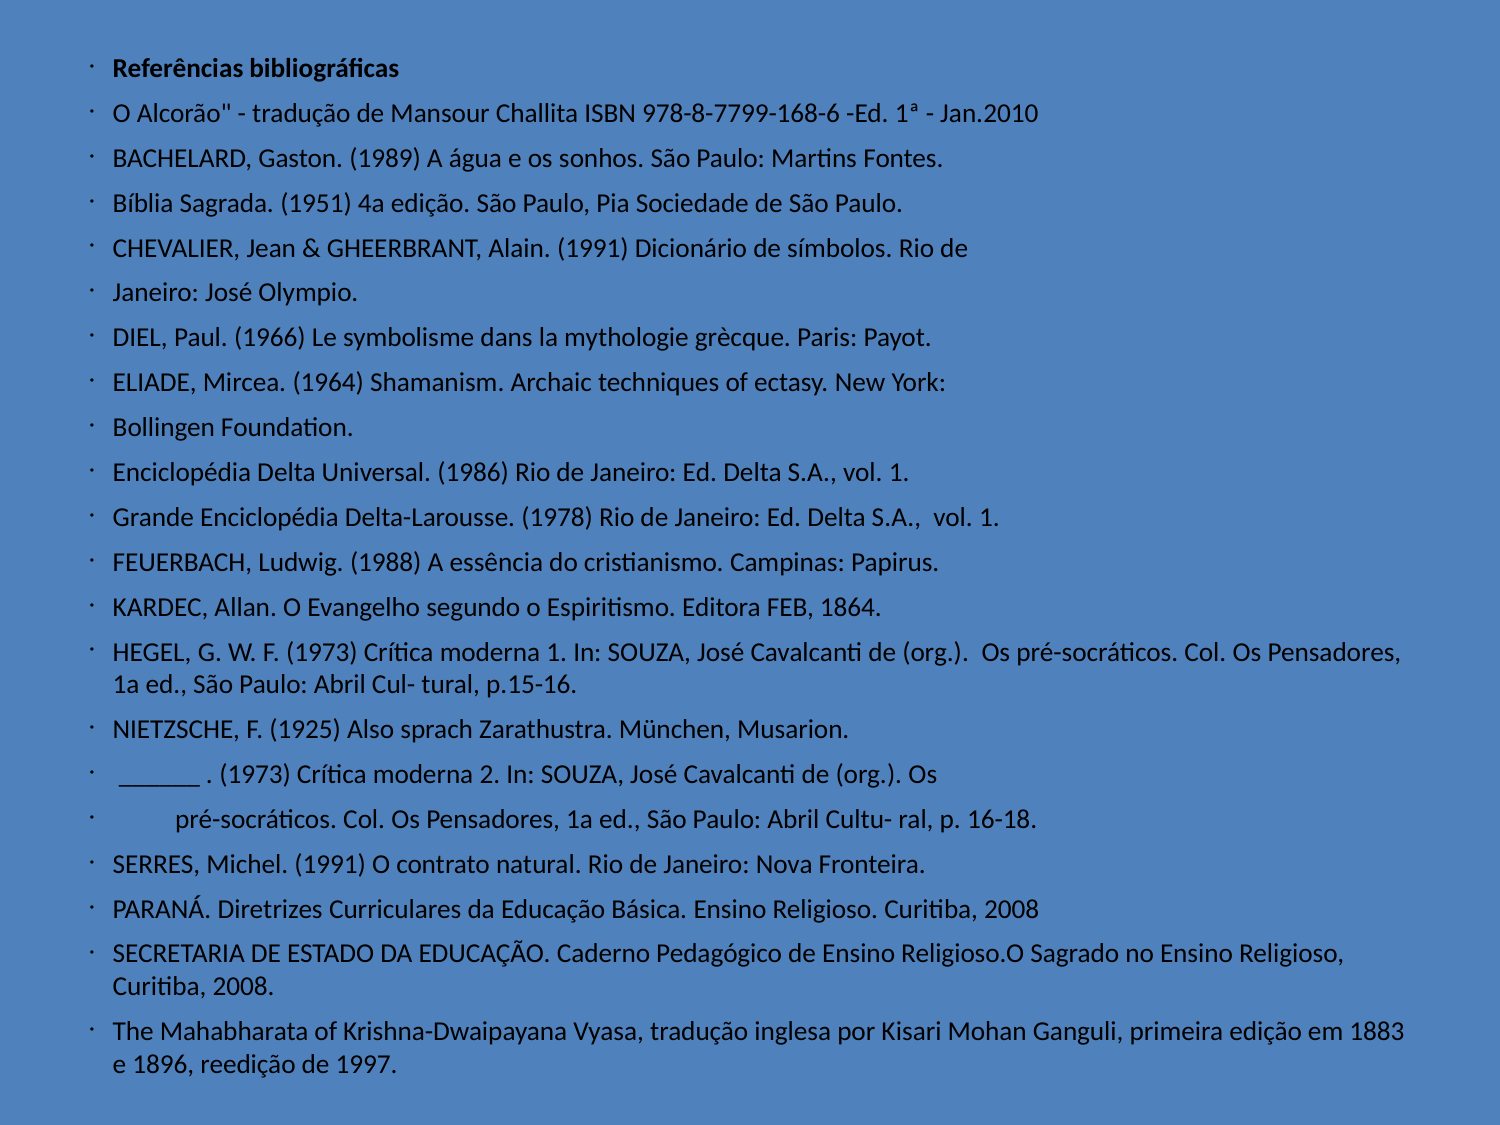

# Referências bibliográficas
O Alcorão" - tradução de Mansour Challita ISBN 978-8-7799-168-6 -Ed. 1ª - Jan.2010
BACHELARD, Gaston. (1989) A água e os sonhos. São Paulo: Martins Fontes.
Bíblia Sagrada. (1951) 4a edição. São Paulo, Pia Sociedade de São Paulo.
CHEVALIER, Jean & GHEERBRANT, Alain. (1991) Dicionário de símbolos. Rio de
Janeiro: José Olympio.
DIEL, Paul. (1966) Le symbolisme dans la mythologie grècque. Paris: Payot.
ELIADE, Mircea. (1964) Shamanism. Archaic techniques of ectasy. New York:
Bollingen Foundation.
Enciclopédia Delta Universal. (1986) Rio de Janeiro: Ed. Delta S.A., vol. 1.
Grande Enciclopédia Delta-Larousse. (1978) Rio de Janeiro: Ed. Delta S.A., vol. 1.
FEUERBACH, Ludwig. (1988) A essência do cristianismo. Campinas: Papirus.
KARDEC, Allan. O Evangelho segundo o Espiritismo. Editora FEB, 1864.
HEGEL, G. W. F. (1973) Crítica moderna 1. In: SOUZA, José Cavalcanti de (org.). Os pré-socráticos. Col. Os Pensadores, 1a ed., São Paulo: Abril Cul- tural, p.15-16.
NIETZSCHE, F. (1925) Also sprach Zarathustra. München, Musarion.
 ______ . (1973) Crítica moderna 2. In: SOUZA, José Cavalcanti de (org.). Os
 pré-socráticos. Col. Os Pensadores, 1a ed., São Paulo: Abril Cultu- ral, p. 16-18.
SERRES, Michel. (1991) O contrato natural. Rio de Janeiro: Nova Fronteira.
PARANÁ. Diretrizes Curriculares da Educação Básica. Ensino Religioso. Curitiba, 2008
SECRETARIA DE ESTADO DA EDUCAÇÃO. Caderno Pedagógico de Ensino Religioso.O Sagrado no Ensino Religioso, Curitiba, 2008.
The Mahabharata of Krishna-Dwaipayana Vyasa, tradução inglesa por Kisari Mohan Ganguli, primeira edição em 1883 e 1896, reedição de 1997.